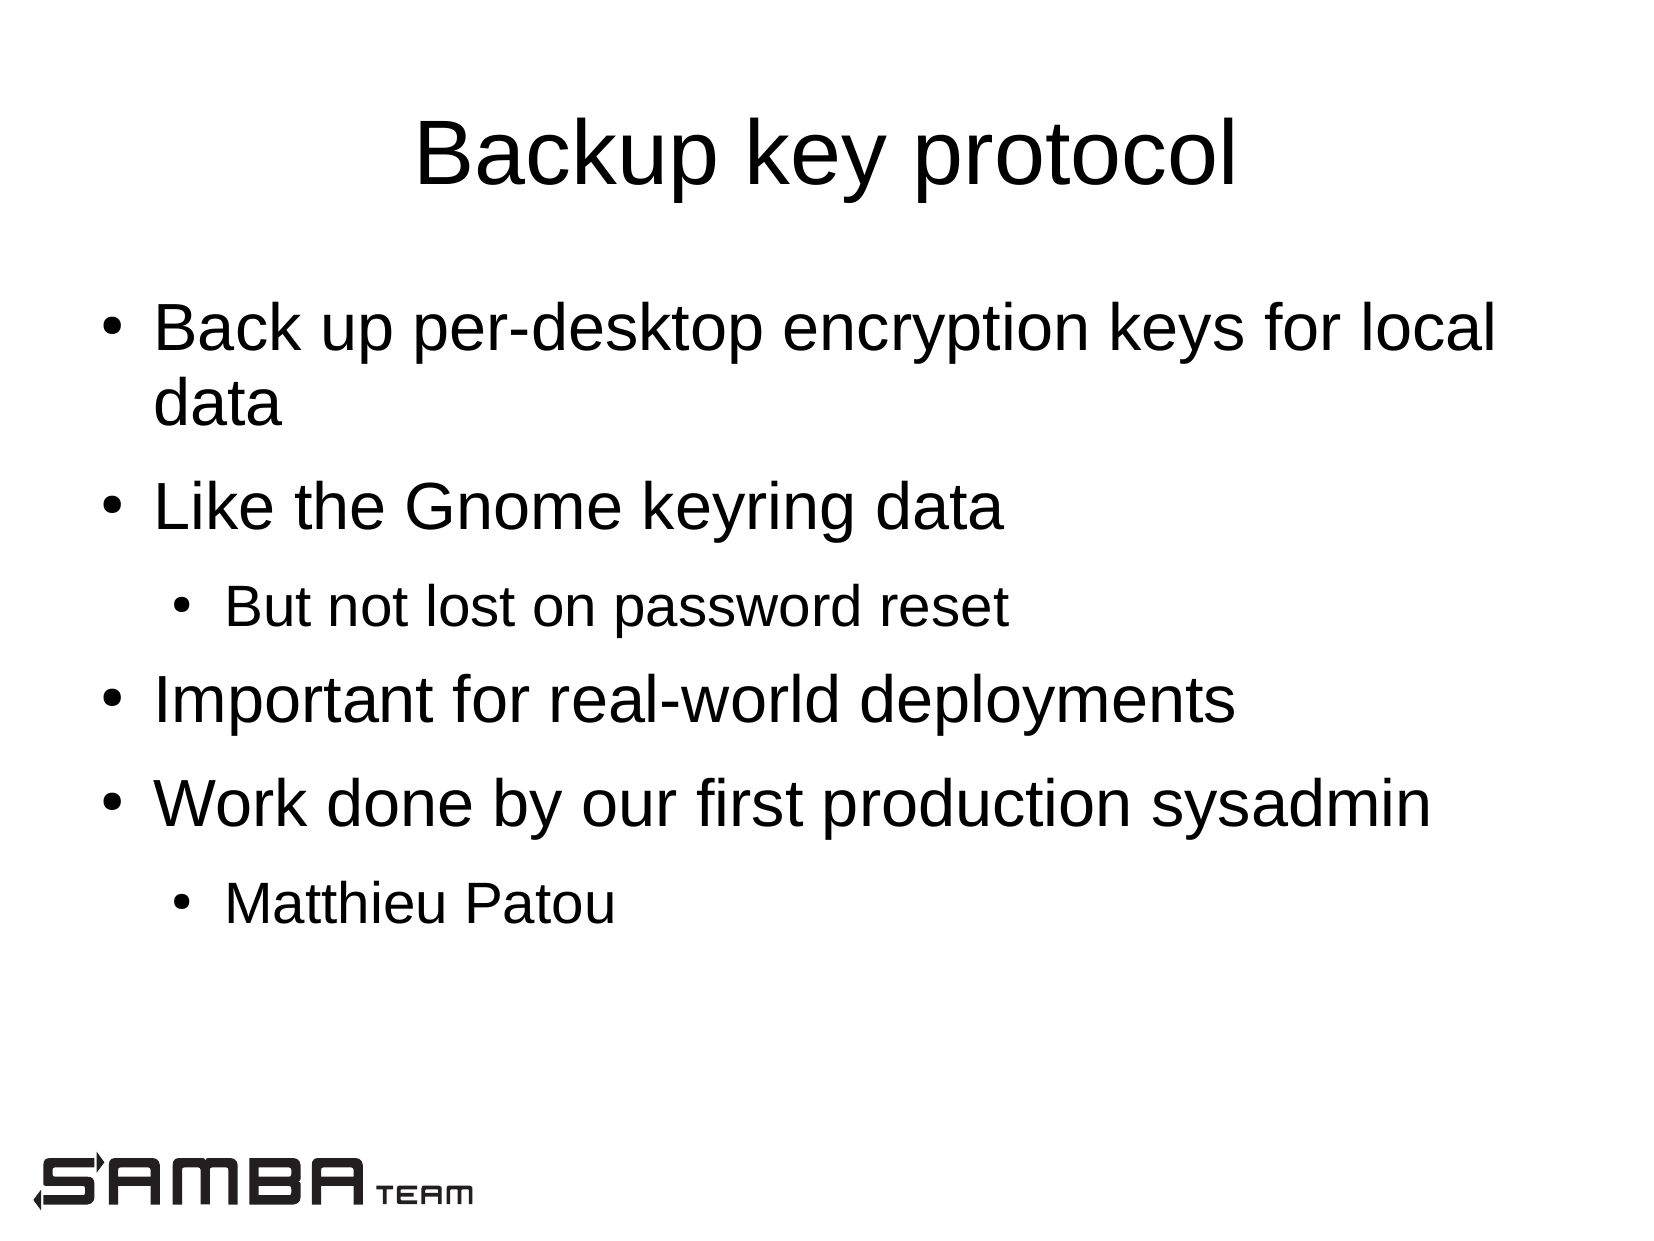

# Backup key protocol
Back up per-desktop encryption keys for local data
Like the Gnome keyring data
But not lost on password reset
Important for real-world deployments
Work done by our first production sysadmin
Matthieu Patou